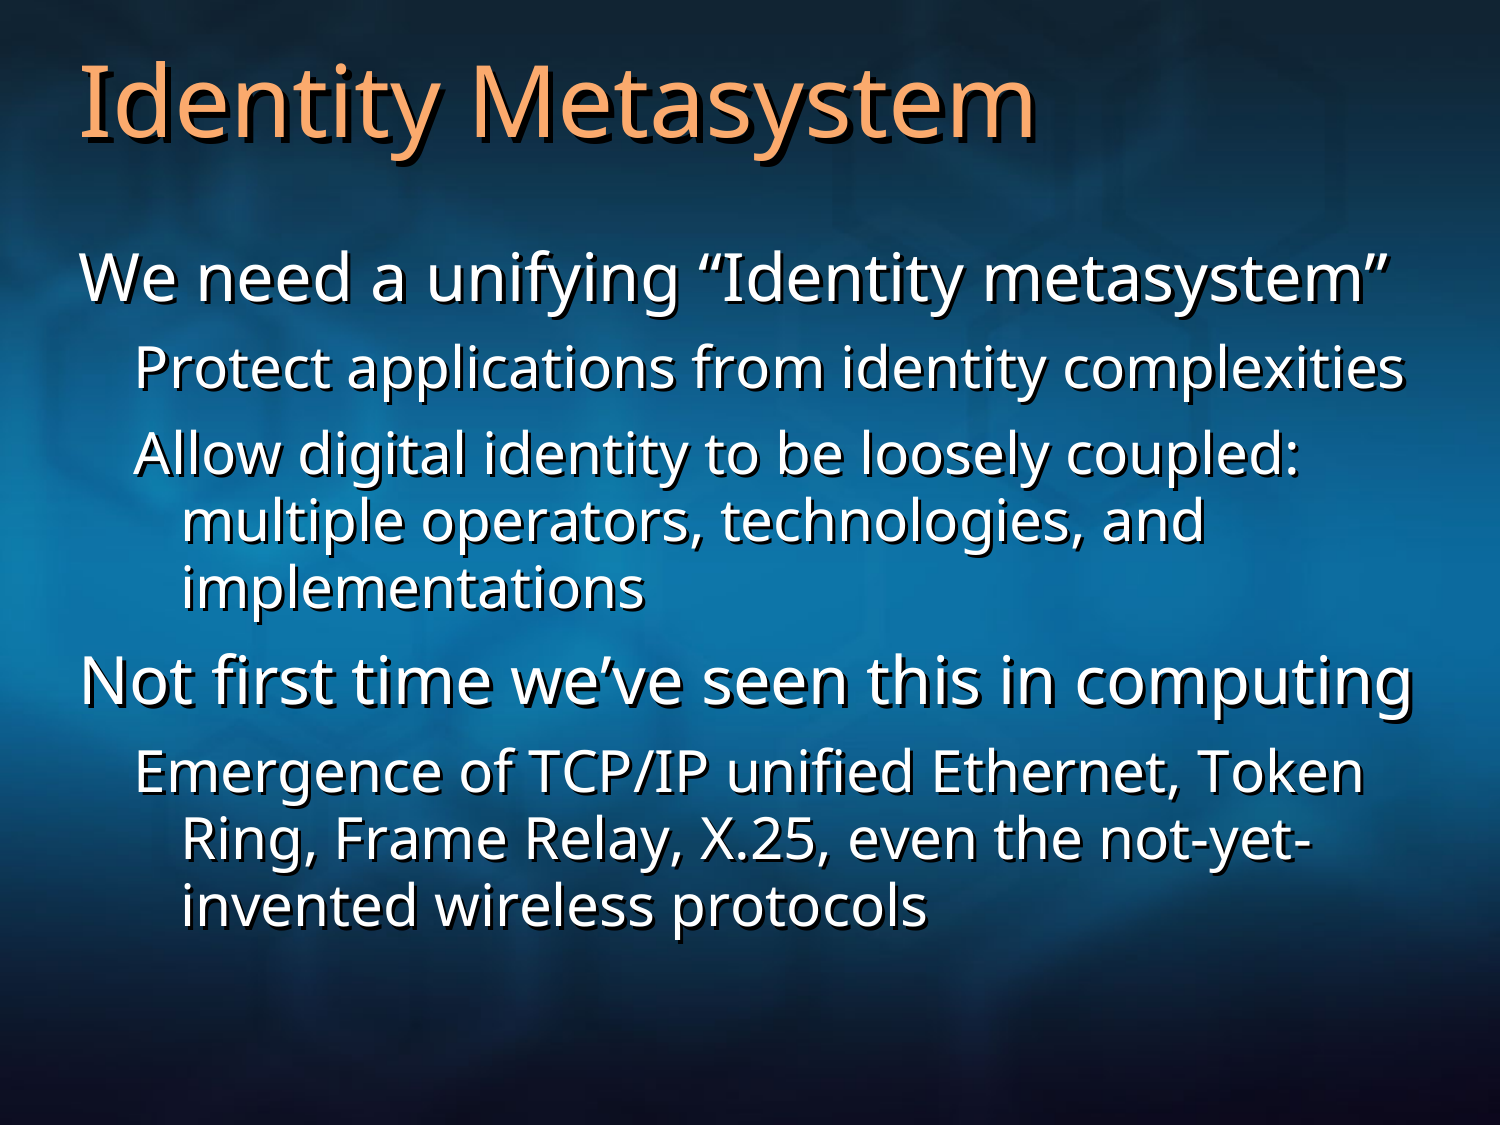

# Identity Metasystem
We need a unifying “Identity metasystem”
Protect applications from identity complexities
Allow digital identity to be loosely coupled: multiple operators, technologies, and implementations
Not first time we’ve seen this in computing
Emergence of TCP/IP unified Ethernet, Token Ring, Frame Relay, X.25, even the not-yet-invented wireless protocols